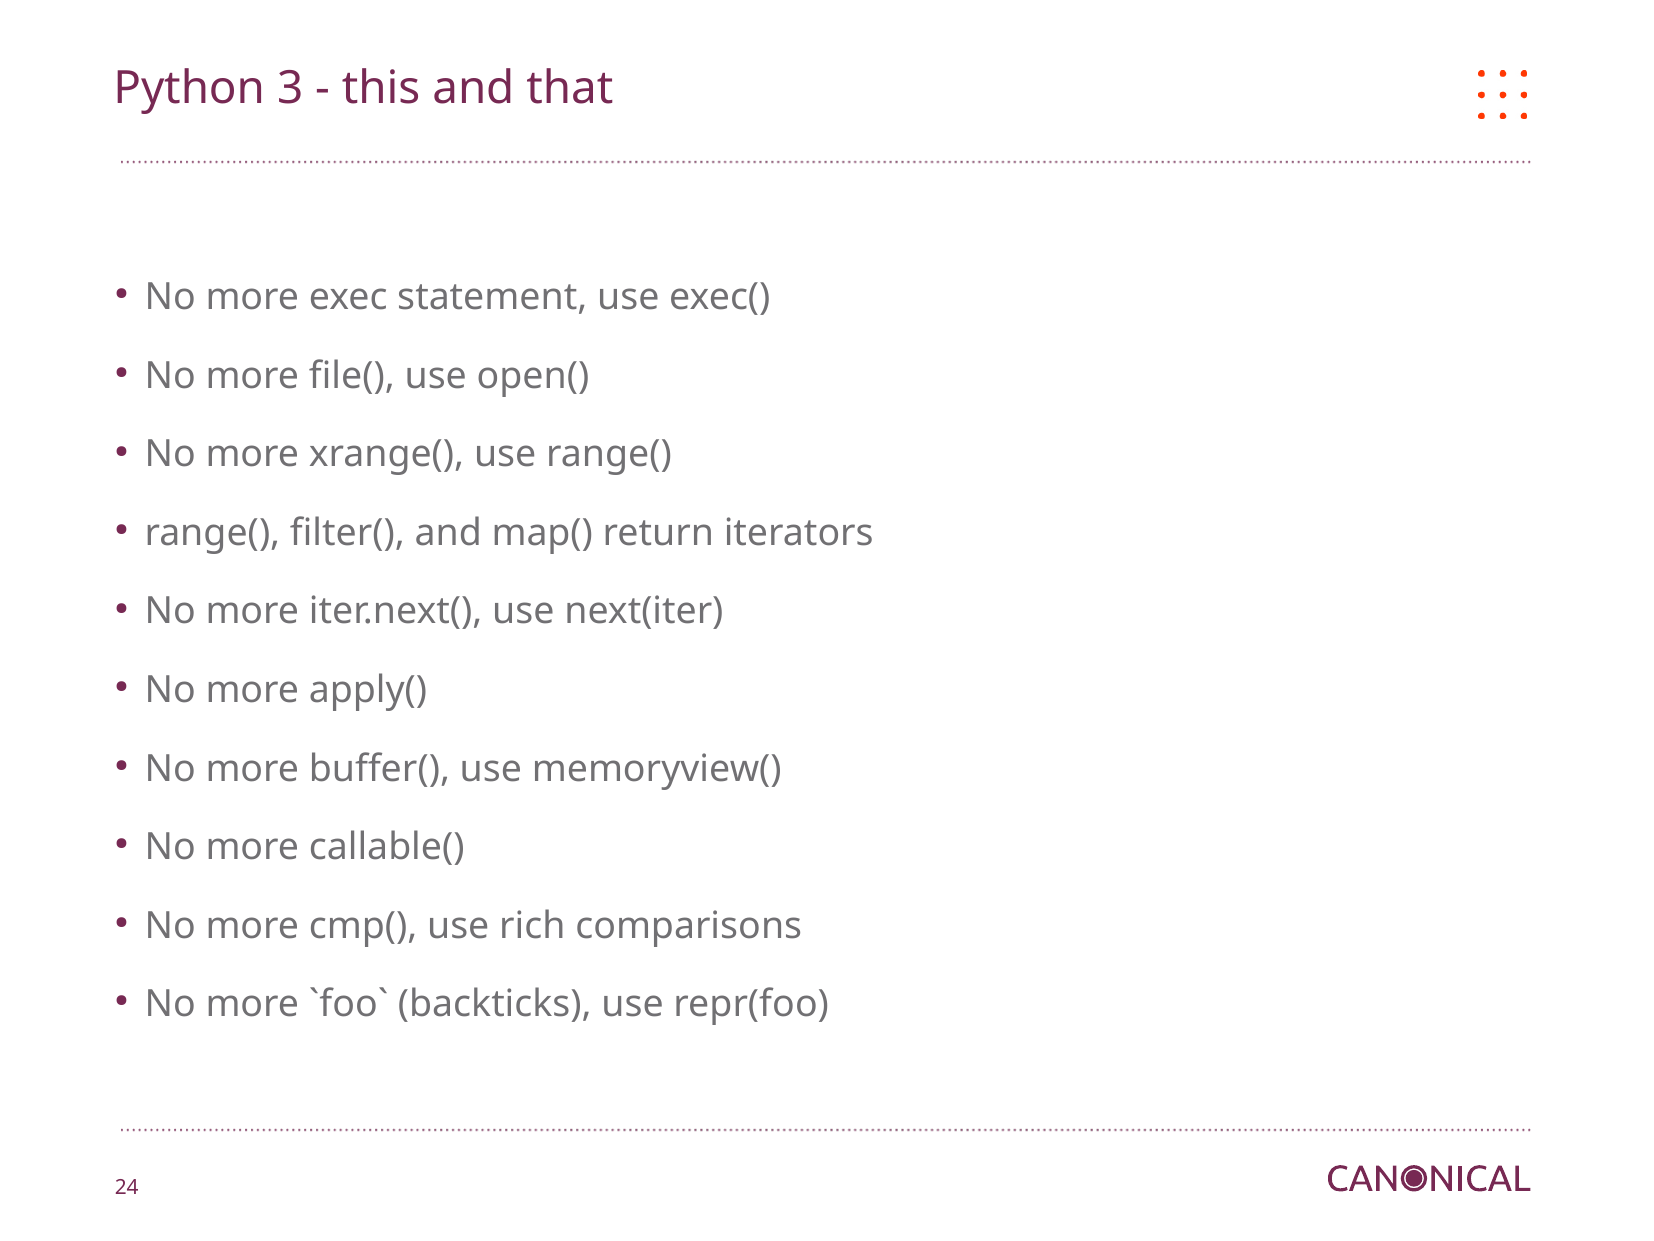

# Python 3 - this and that
No more exec statement, use exec()
No more file(), use open()
No more xrange(), use range()
range(), filter(), and map() return iterators
No more iter.next(), use next(iter)
No more apply()
No more buffer(), use memoryview()
No more callable()
No more cmp(), use rich comparisons
No more `foo` (backticks), use repr(foo)